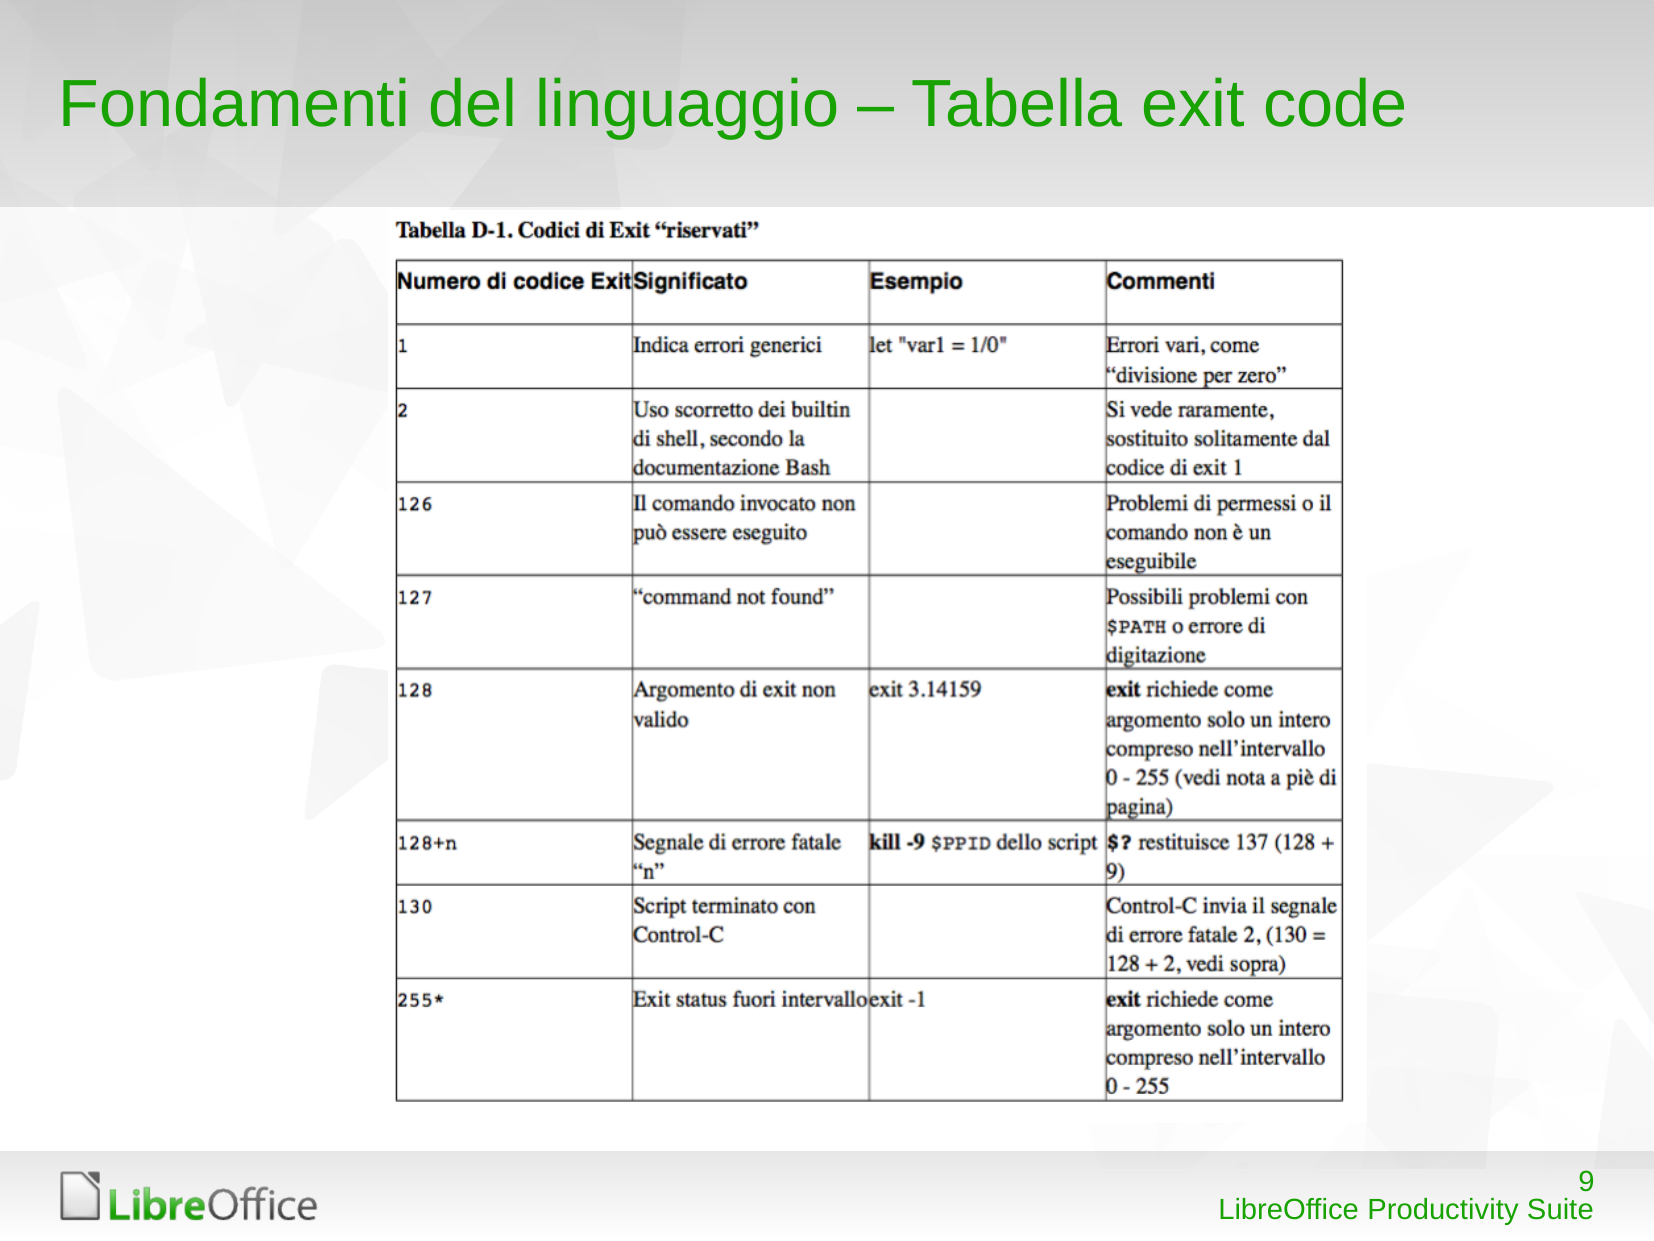

# Fondamenti del linguaggio – Tabella exit code
9
LibreOffice Productivity Suite